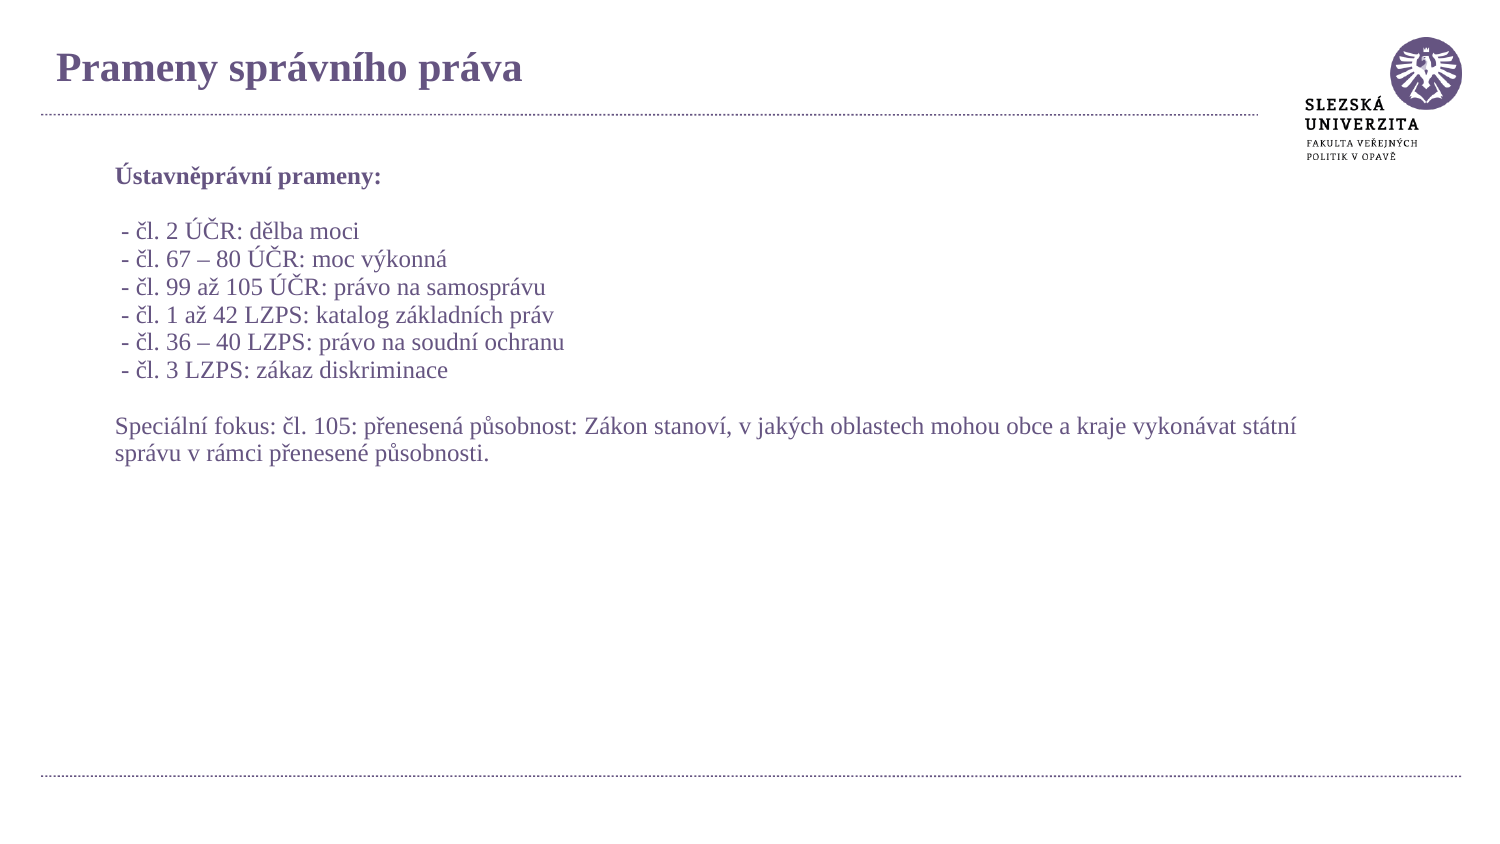

# Prameny správního práva
Ústavněprávní prameny:
 - čl. 2 ÚČR: dělba moci
 - čl. 67 – 80 ÚČR: moc výkonná
 - čl. 99 až 105 ÚČR: právo na samosprávu
 - čl. 1 až 42 LZPS: katalog základních práv
 - čl. 36 – 40 LZPS: právo na soudní ochranu
 - čl. 3 LZPS: zákaz diskriminace
Speciální fokus: čl. 105: přenesená působnost: Zákon stanoví, v jakých oblastech mohou obce a kraje vykonávat státní správu v rámci přenesené působnosti.